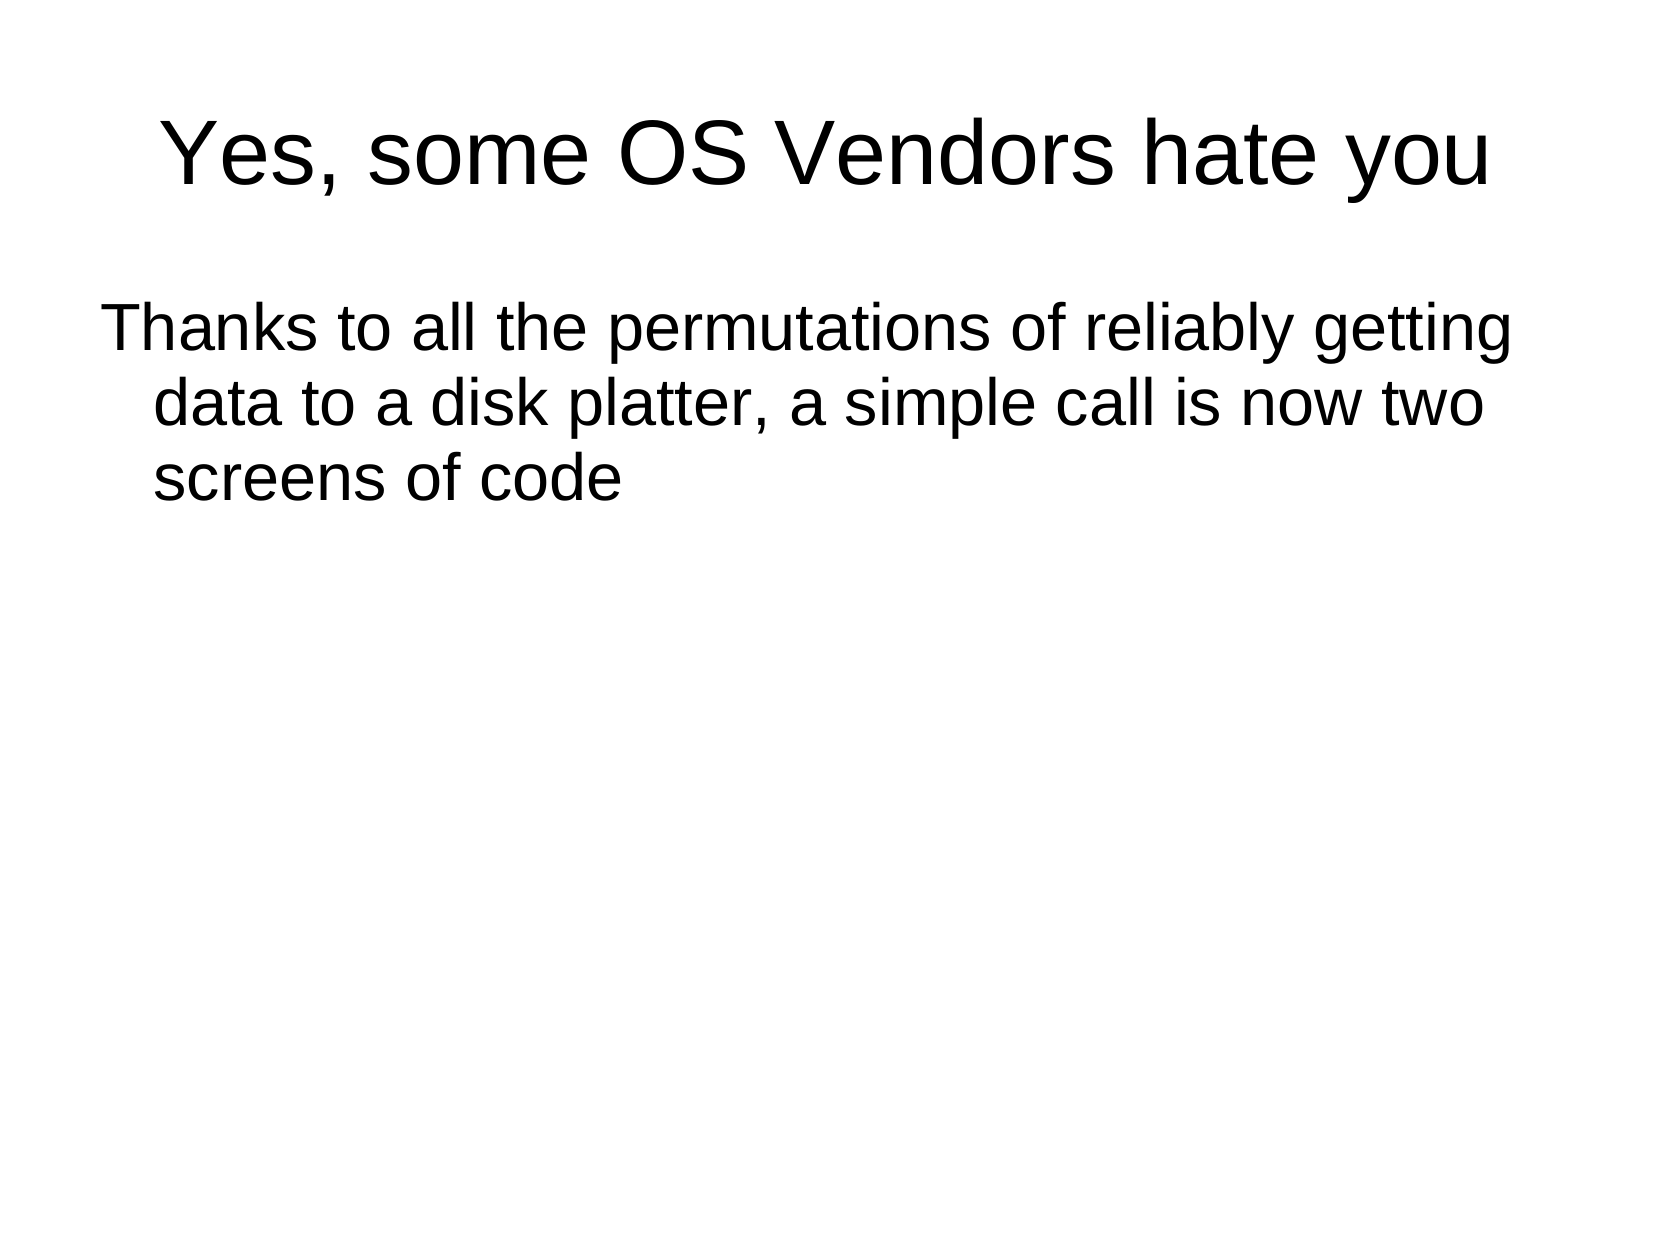

# Yes, some OS Vendors hate you
Thanks to all the permutations of reliably getting data to a disk platter, a simple call is now two screens of code